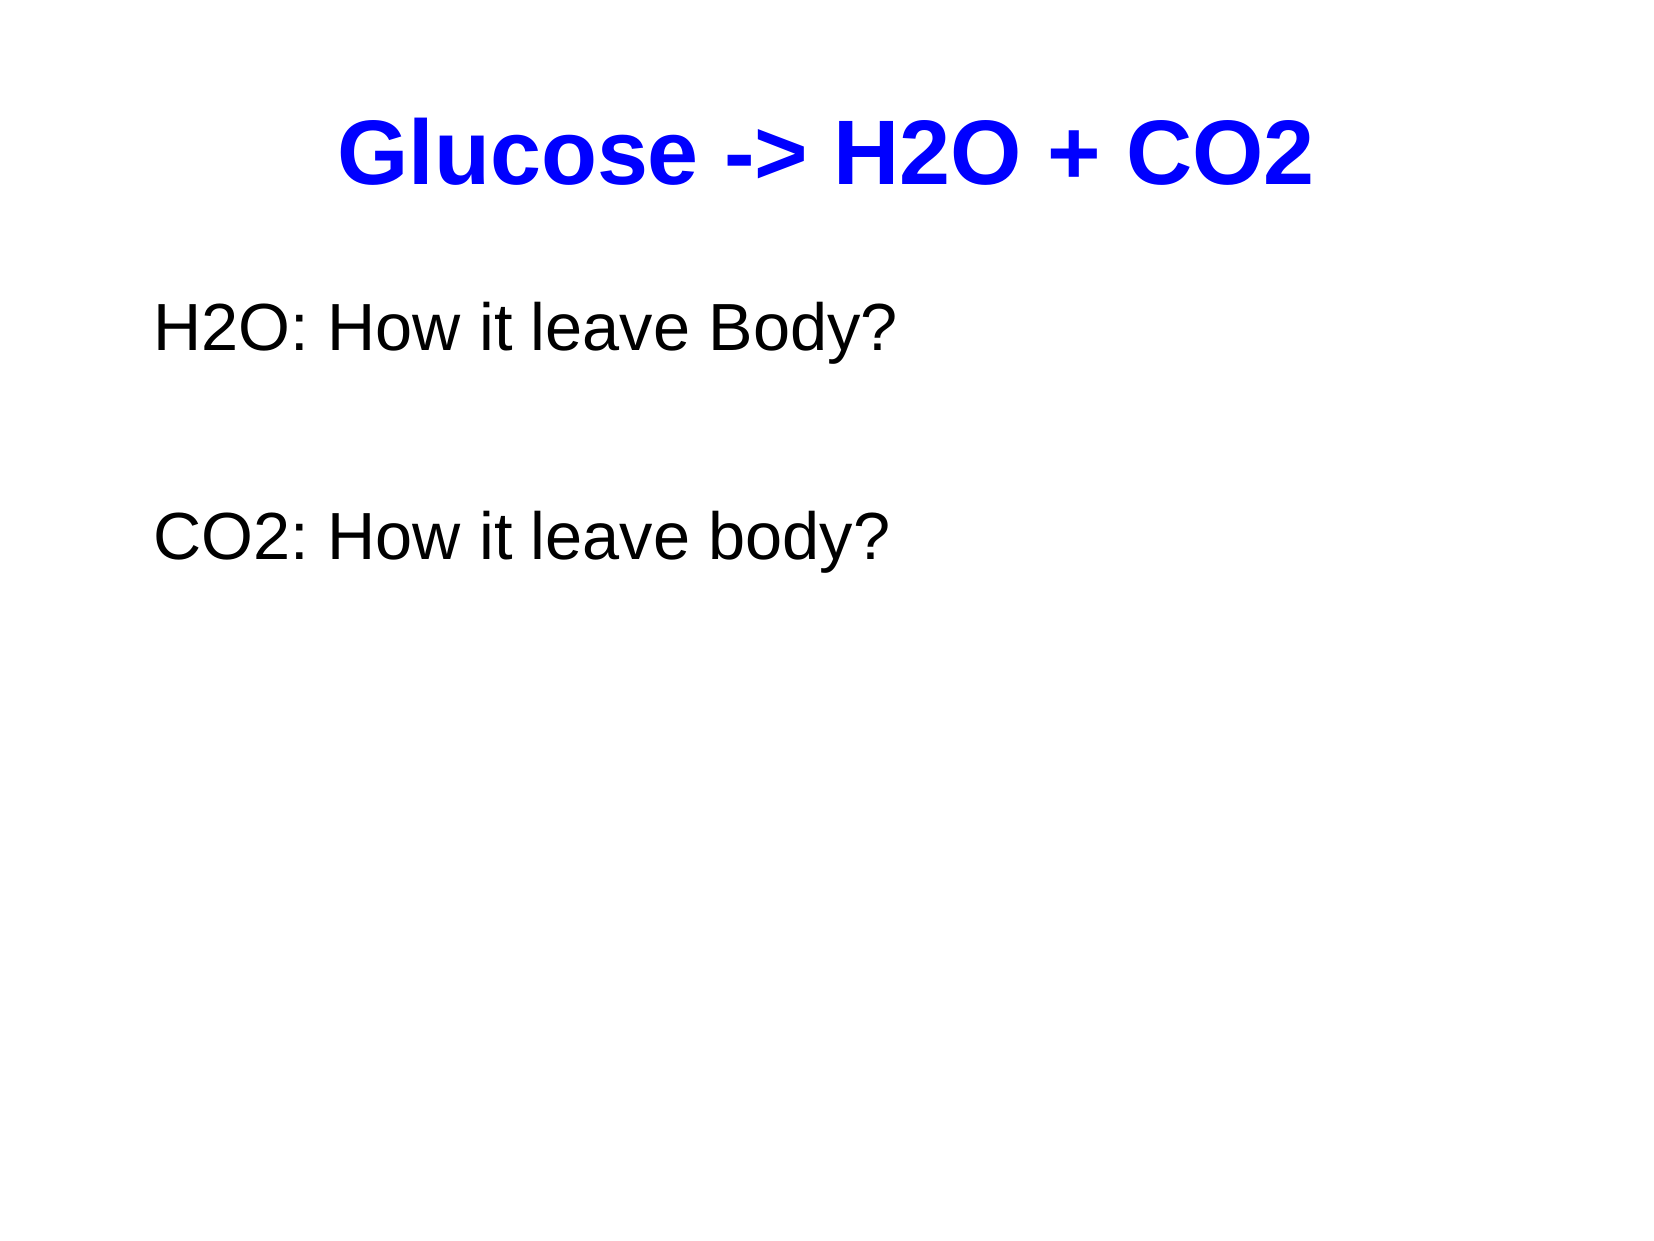

# Glucose -> H2O + CO2
H2O: How it leave Body?
CO2: How it leave body?